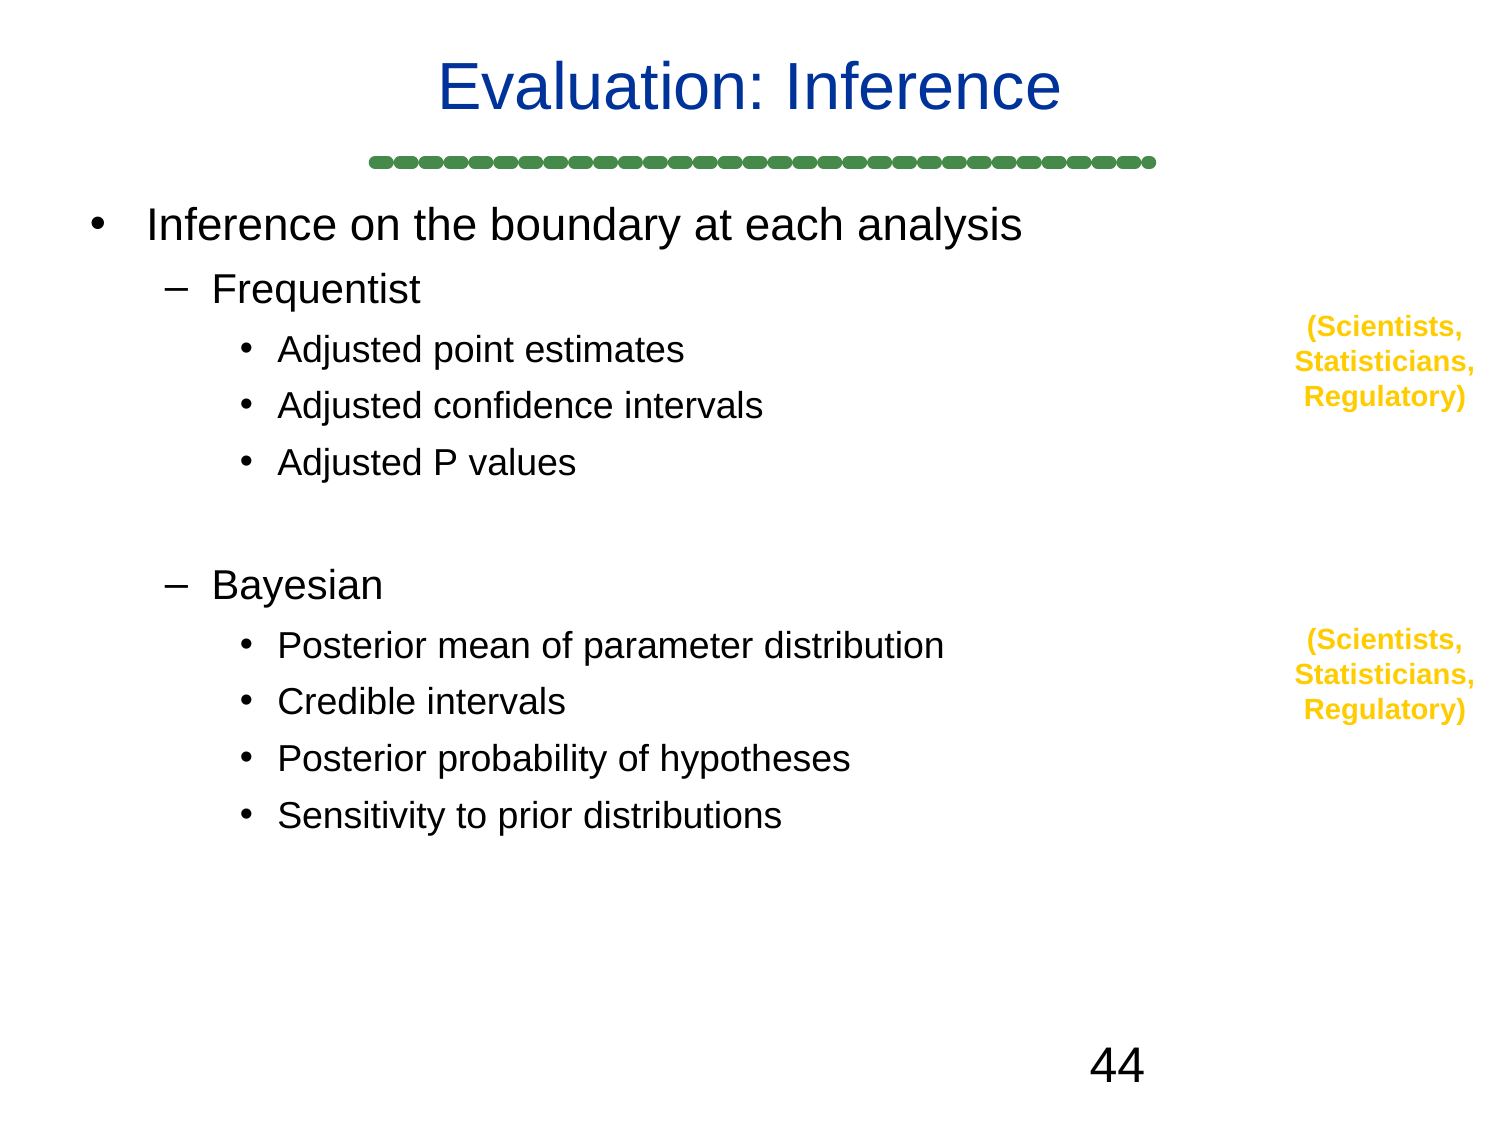

# Evaluation: Inference
Inference on the boundary at each analysis
Frequentist
Adjusted point estimates
Adjusted confidence intervals
Adjusted P values
Bayesian
Posterior mean of parameter distribution
Credible intervals
Posterior probability of hypotheses
Sensitivity to prior distributions
(Scientists,
Statisticians, Regulatory)
(Scientists,
Statisticians, Regulatory)
44